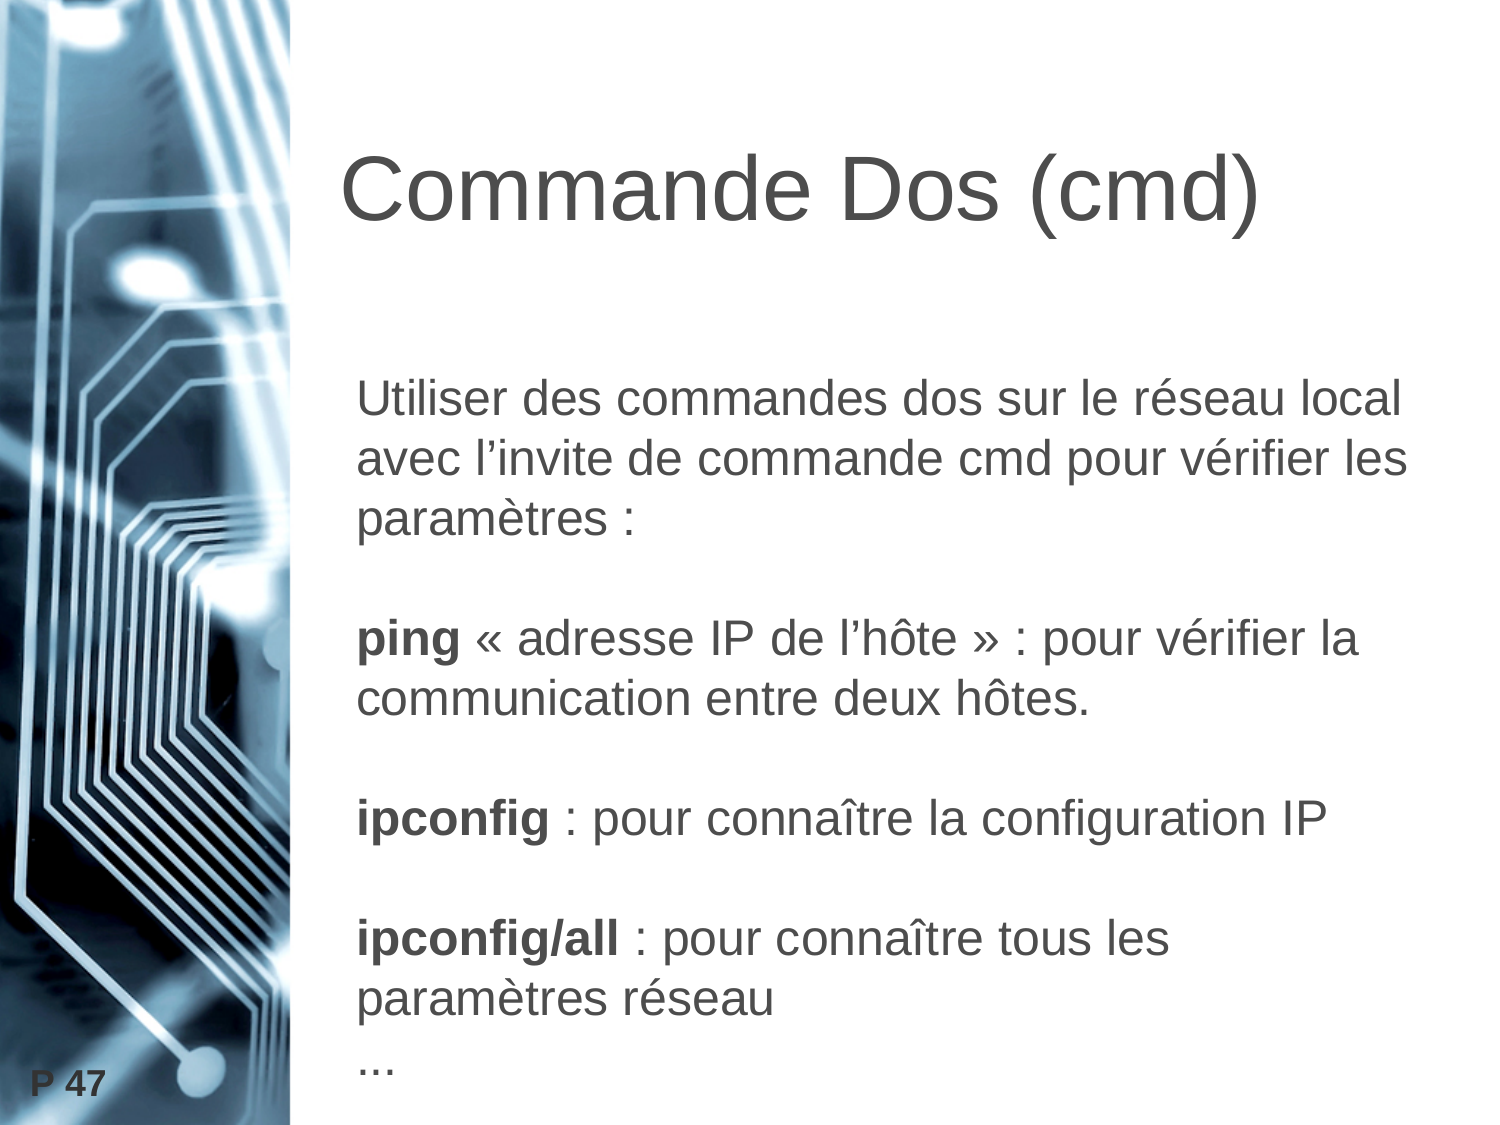

# Commande Dos (cmd)
Utiliser des commandes dos sur le réseau local avec l’invite de commande cmd pour vérifier les paramètres :
ping « adresse IP de l’hôte » : pour vérifier la communication entre deux hôtes.
ipconfig : pour connaître la configuration IP
ipconfig/all : pour connaître tous les paramètres réseau
...